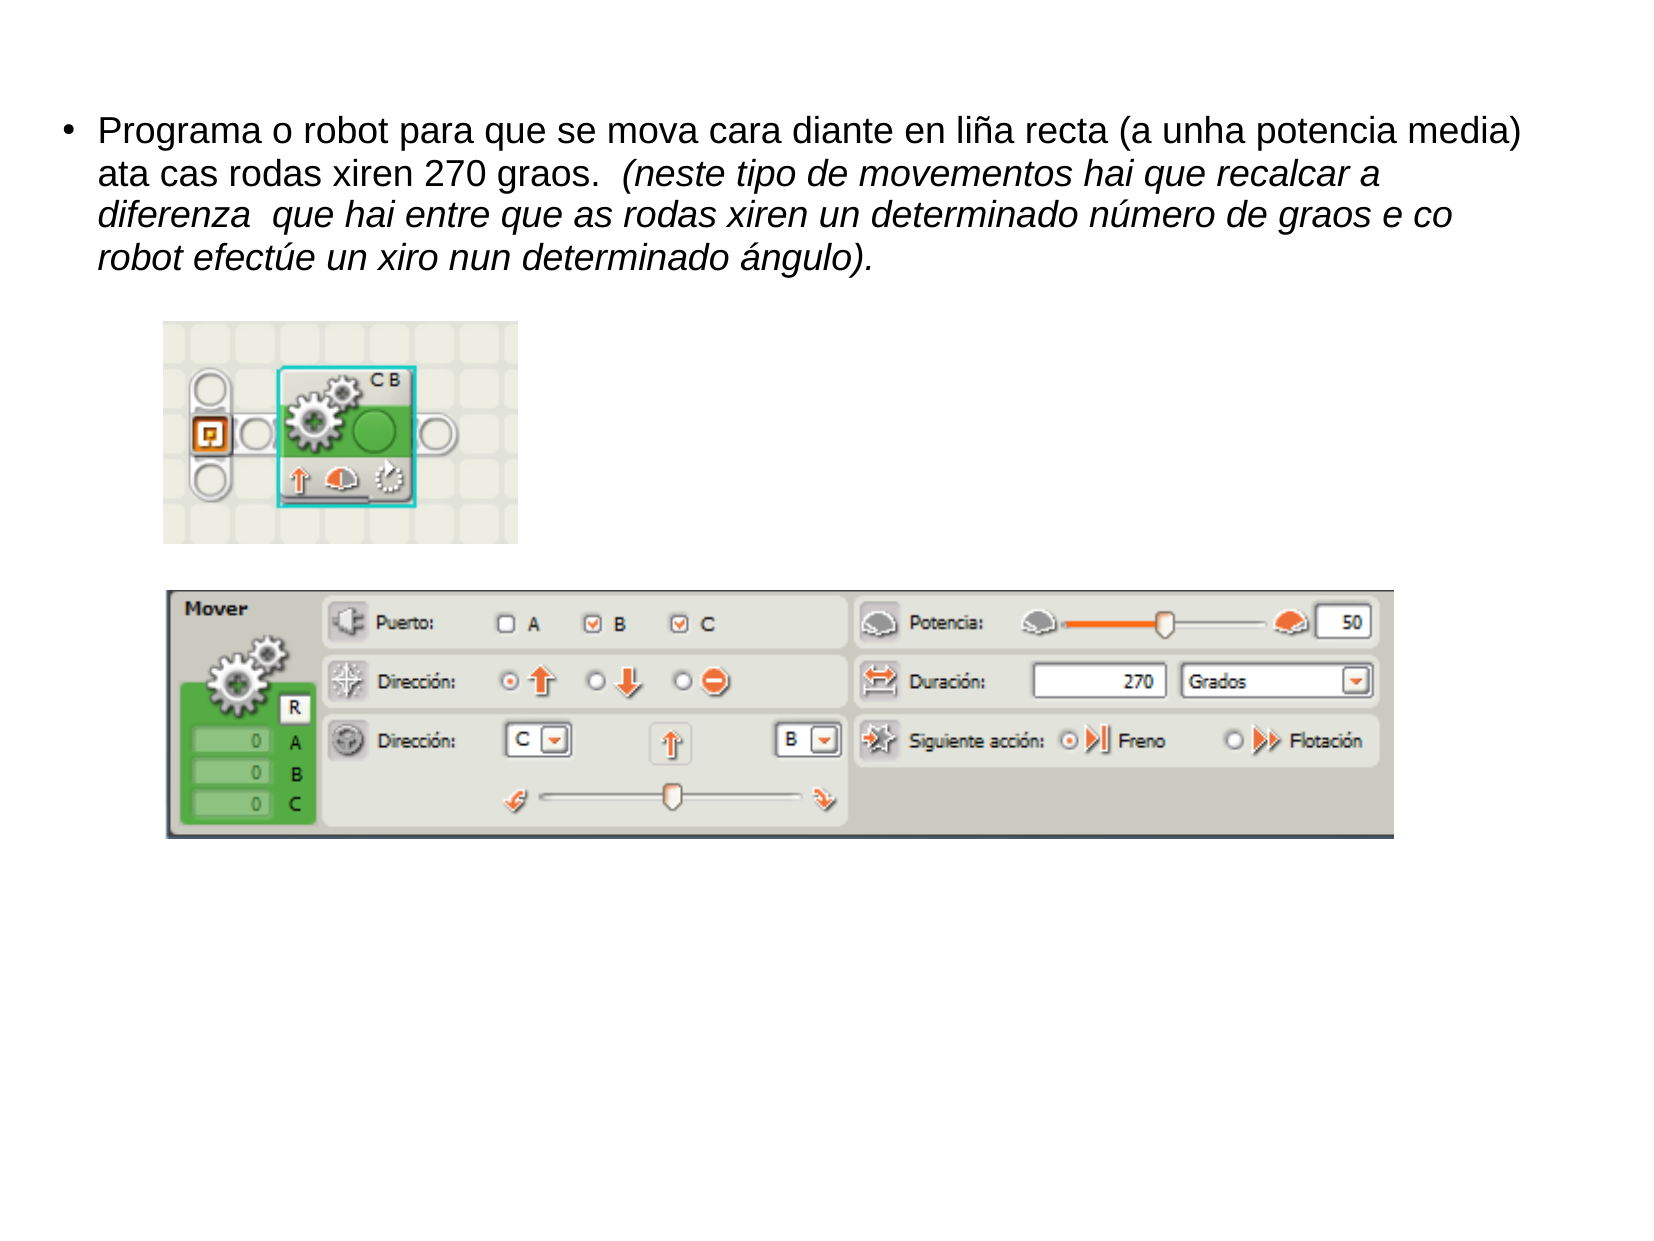

Programa o robot para que se mova cara diante en liña recta (a unha potencia media) ata cas rodas xiren 270 graos. (neste tipo de movementos hai que recalcar a diferenza que hai entre que as rodas xiren un determinado número de graos e co robot efectúe un xiro nun determinado ángulo).